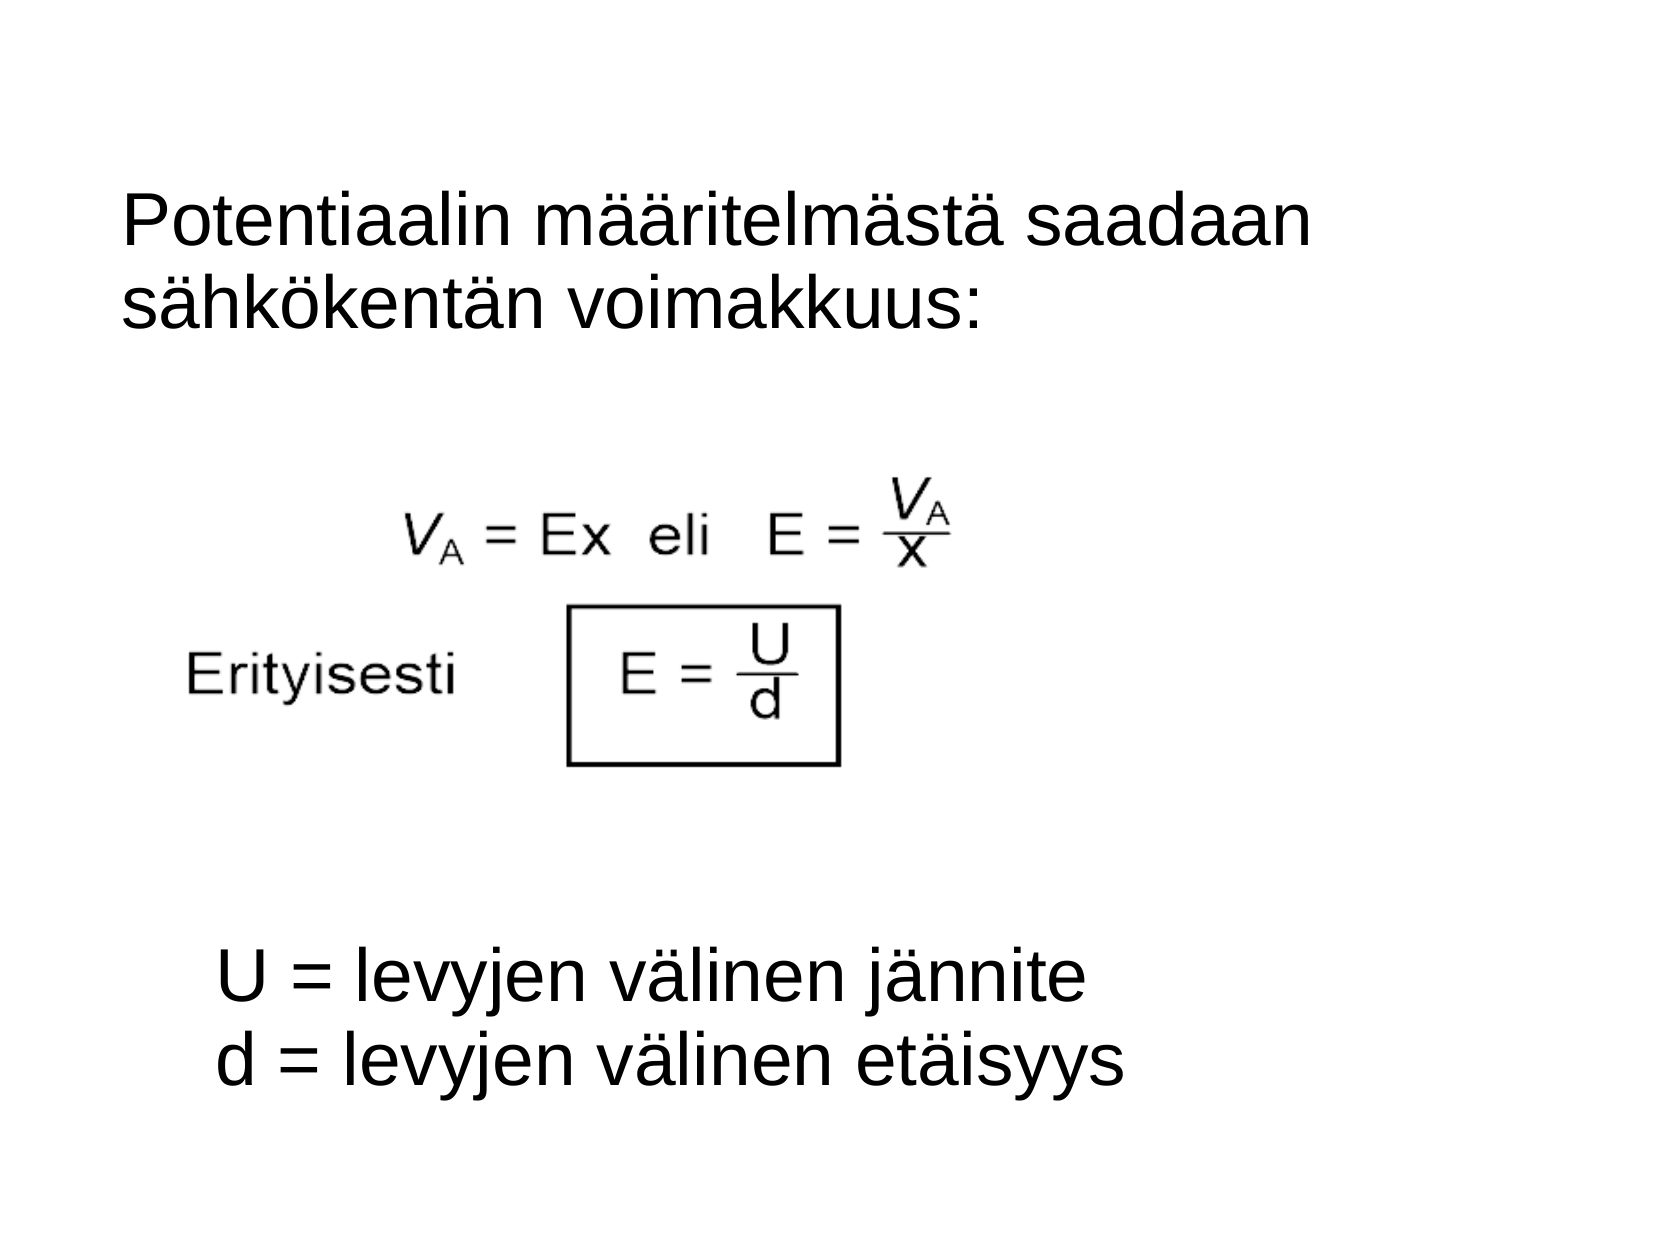

Potentiaalin määritelmästä saadaan sähkökentän voimakkuus:
U = levyjen välinen jännite
d = levyjen välinen etäisyys